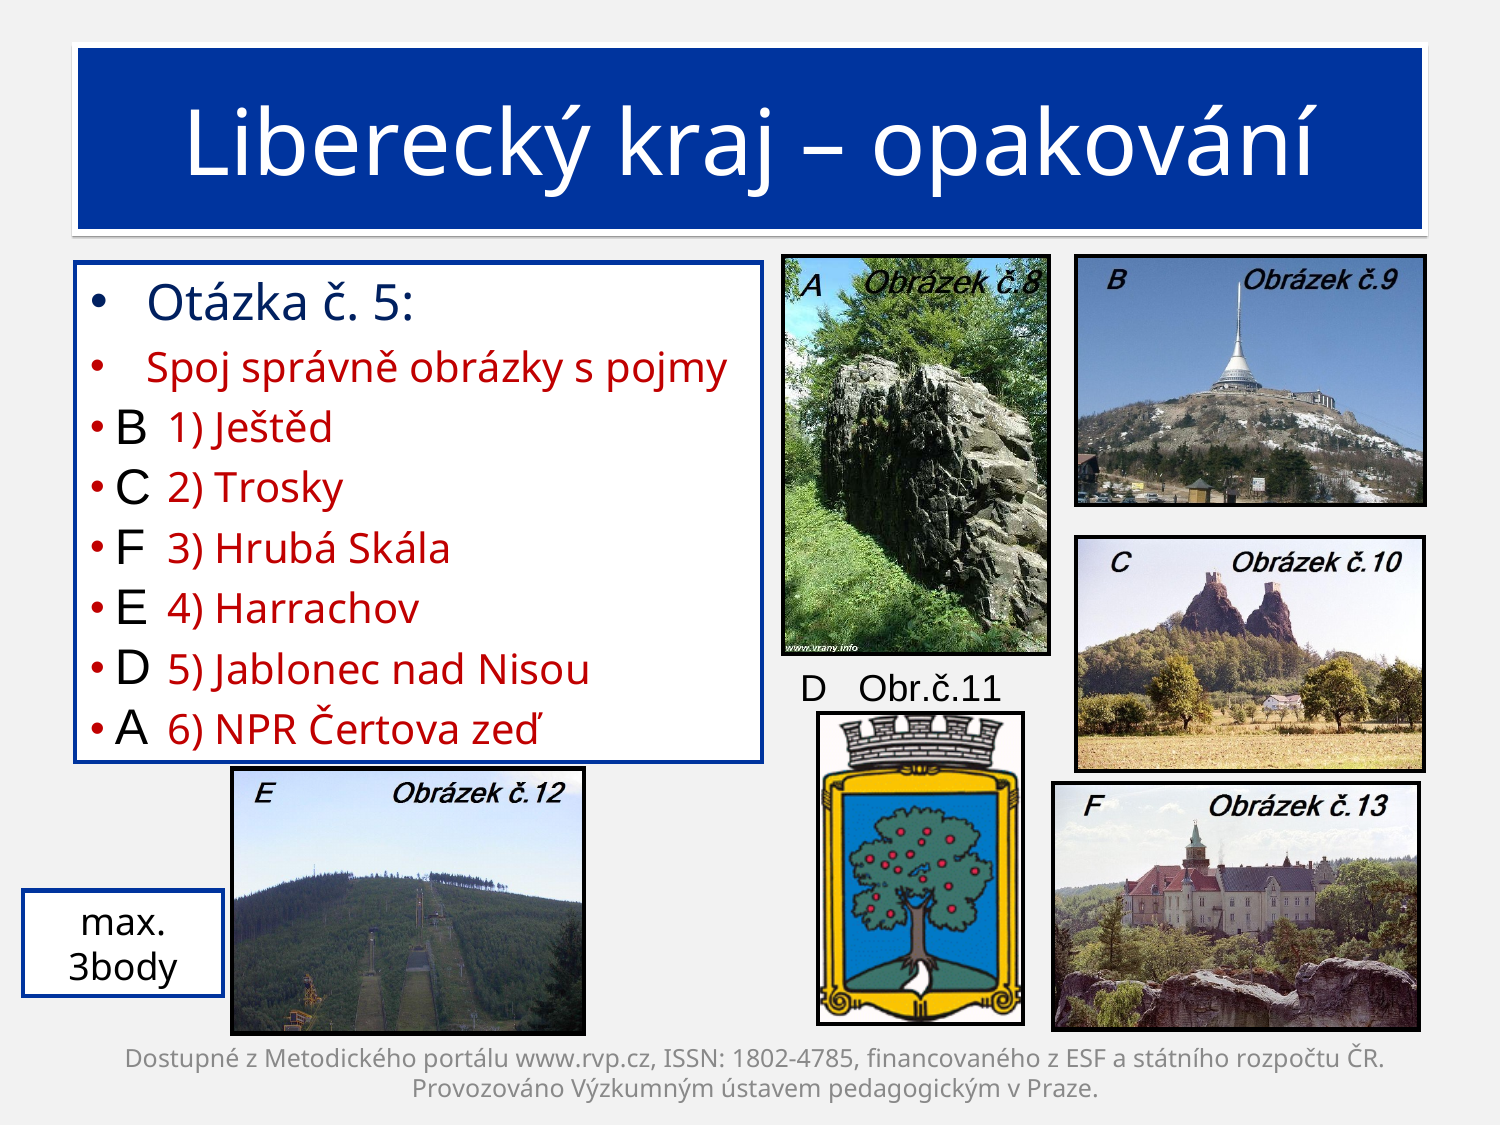

Liberecký kraj – opakování
# Otázka č. 5:
Spoj správně obrázky s pojmy
 1) Ještěd
 2) Trosky
 3) Hrubá Skála
 4) Harrachov
 5) Jablonec nad Nisou
 6) NPR Čertova zeď
B
C
F
E
D
A
D Obr.č.11
max. 3body
Dostupné z Metodického portálu www.rvp.cz, ISSN: 1802-4785, financovaného z ESF a státního rozpočtu ČR. Provozováno Výzkumným ústavem pedagogickým v Praze.